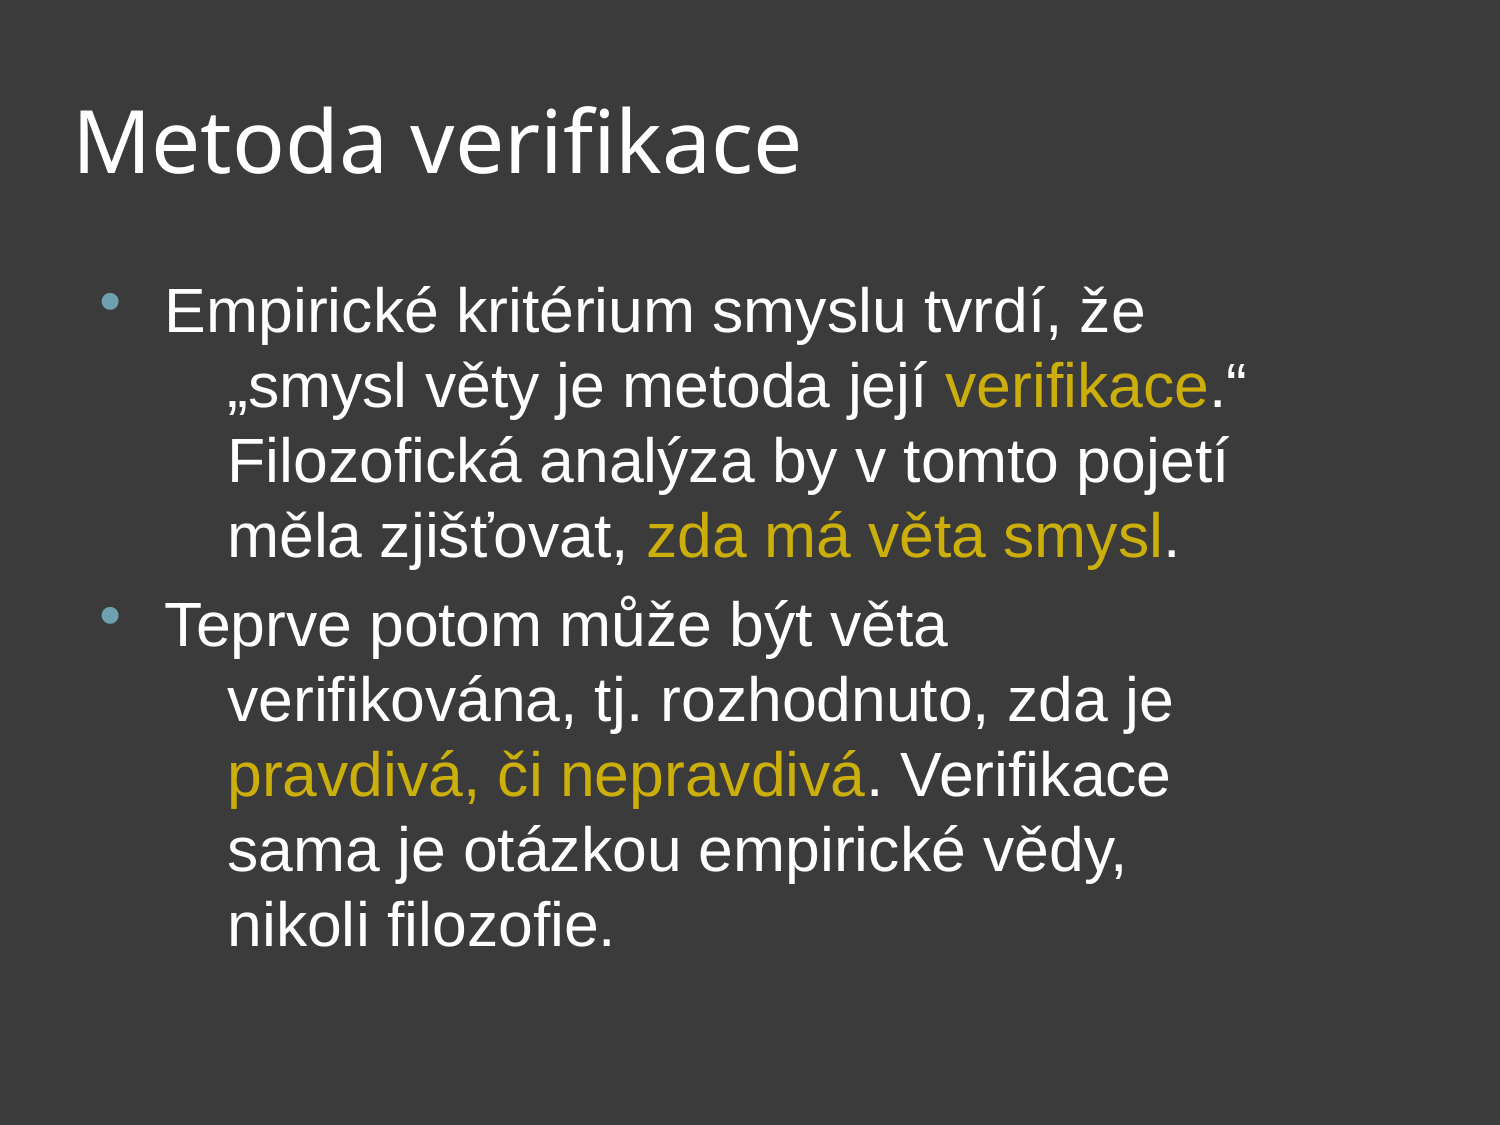

# Metoda verifikace
Empirické kritérium smyslu tvrdí, že „smysl věty je metoda její verifikace.“ Filozofická analýza by v tomto pojetí měla zjišťovat, zda má věta smysl.
Teprve potom může být věta verifikována, tj. rozhodnuto, zda je pravdivá, či nepravdivá. Verifikace sama je otázkou empirické vědy, nikoli filozofie.